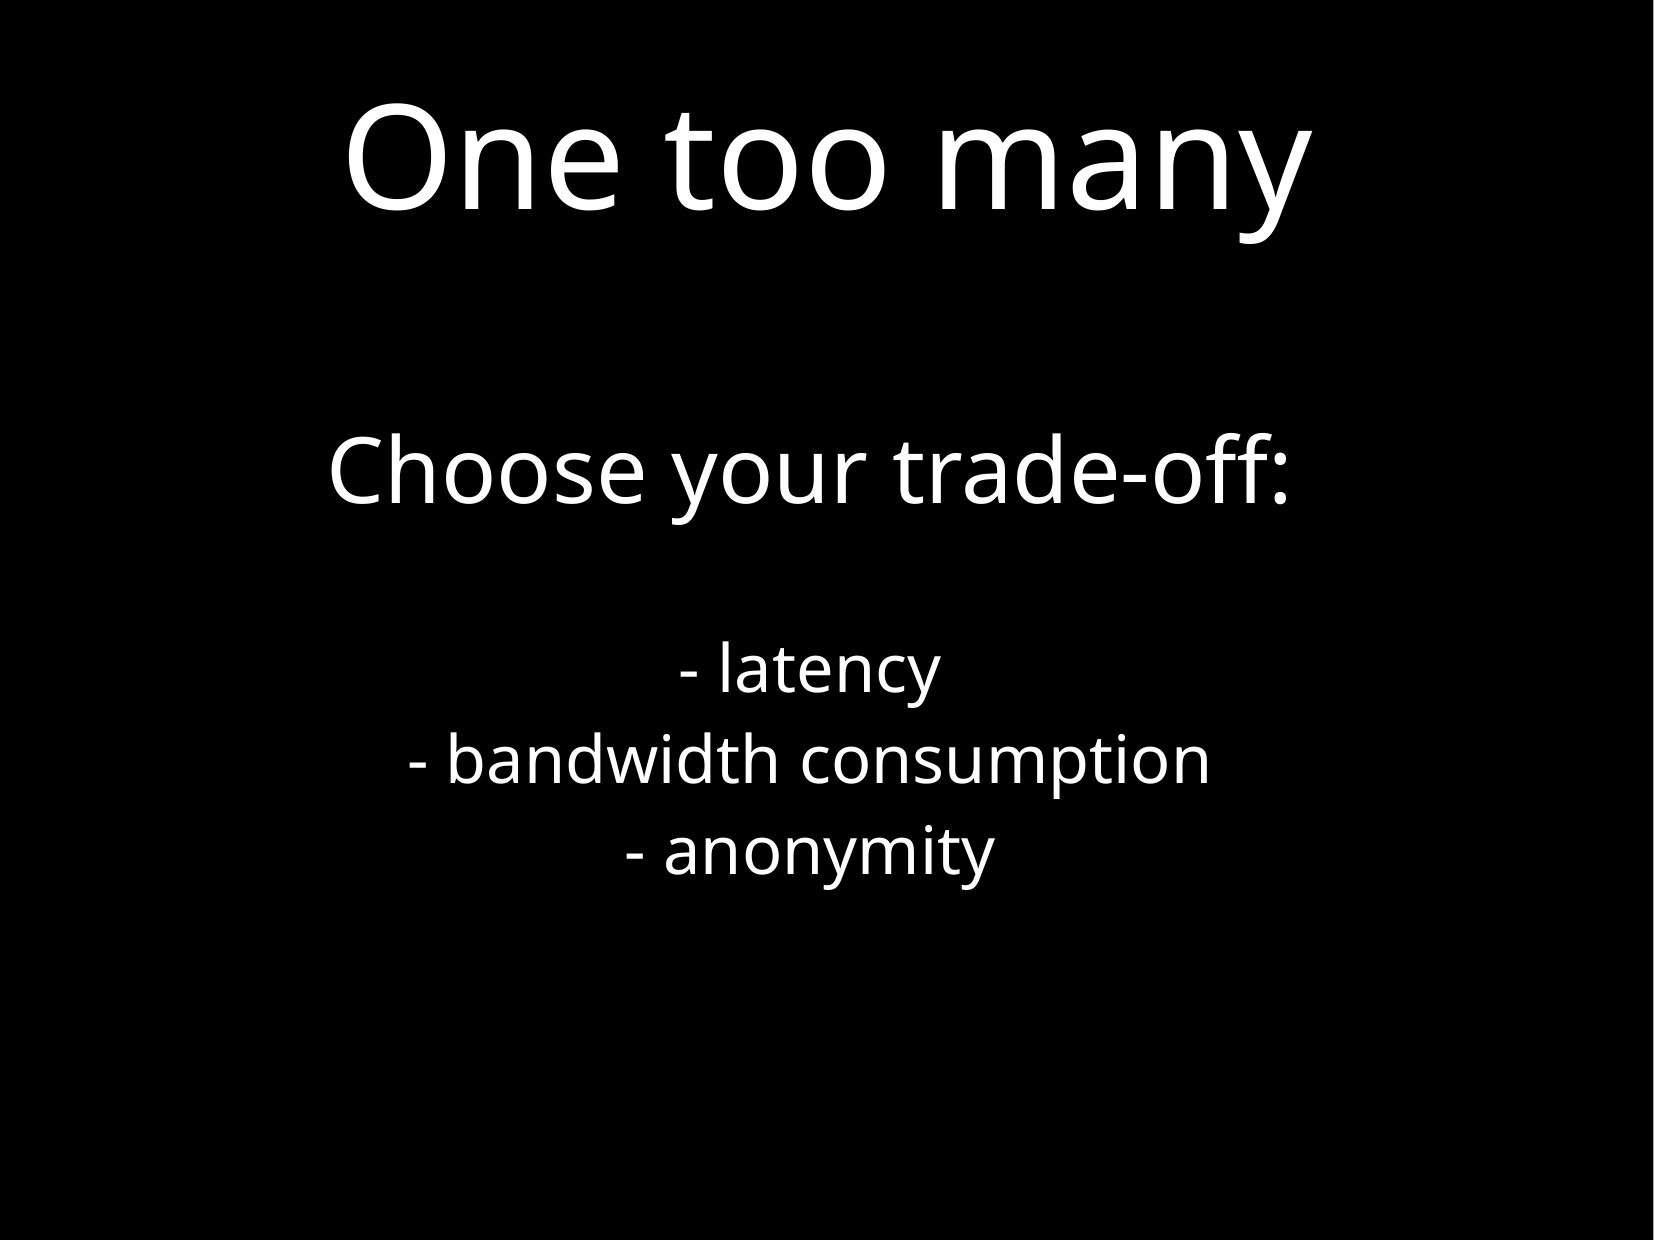

# One too many
Choose your trade-off:
- latency
- bandwidth consumption
- anonymity